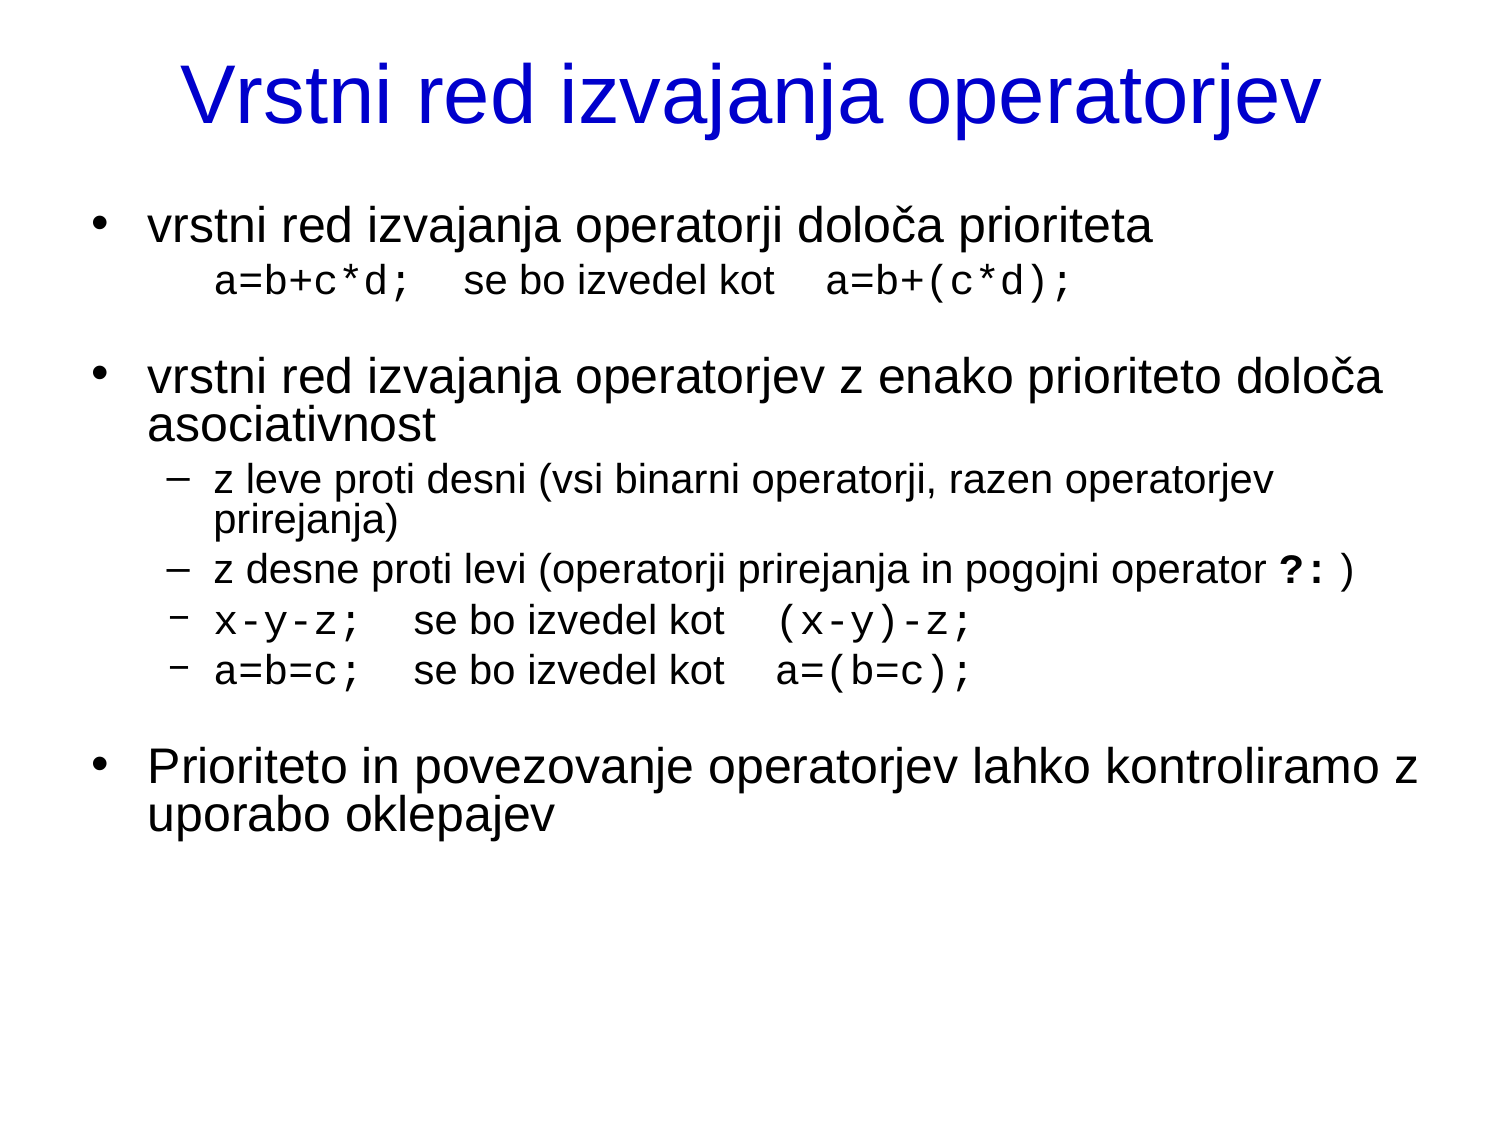

# Vrstni red izvajanja operatorjev
vrstni red izvajanja operatorji določa prioriteta
	a=b+c*d; se bo izvedel kot a=b+(c*d);
vrstni red izvajanja operatorjev z enako prioriteto določa asociativnost
z leve proti desni (vsi binarni operatorji, razen operatorjev prirejanja)
z desne proti levi (operatorji prirejanja in pogojni operator ?: )
x-y-z; se bo izvedel kot (x-y)-z;
a=b=c; se bo izvedel kot a=(b=c);
Prioriteto in povezovanje operatorjev lahko kontroliramo z uporabo oklepajev